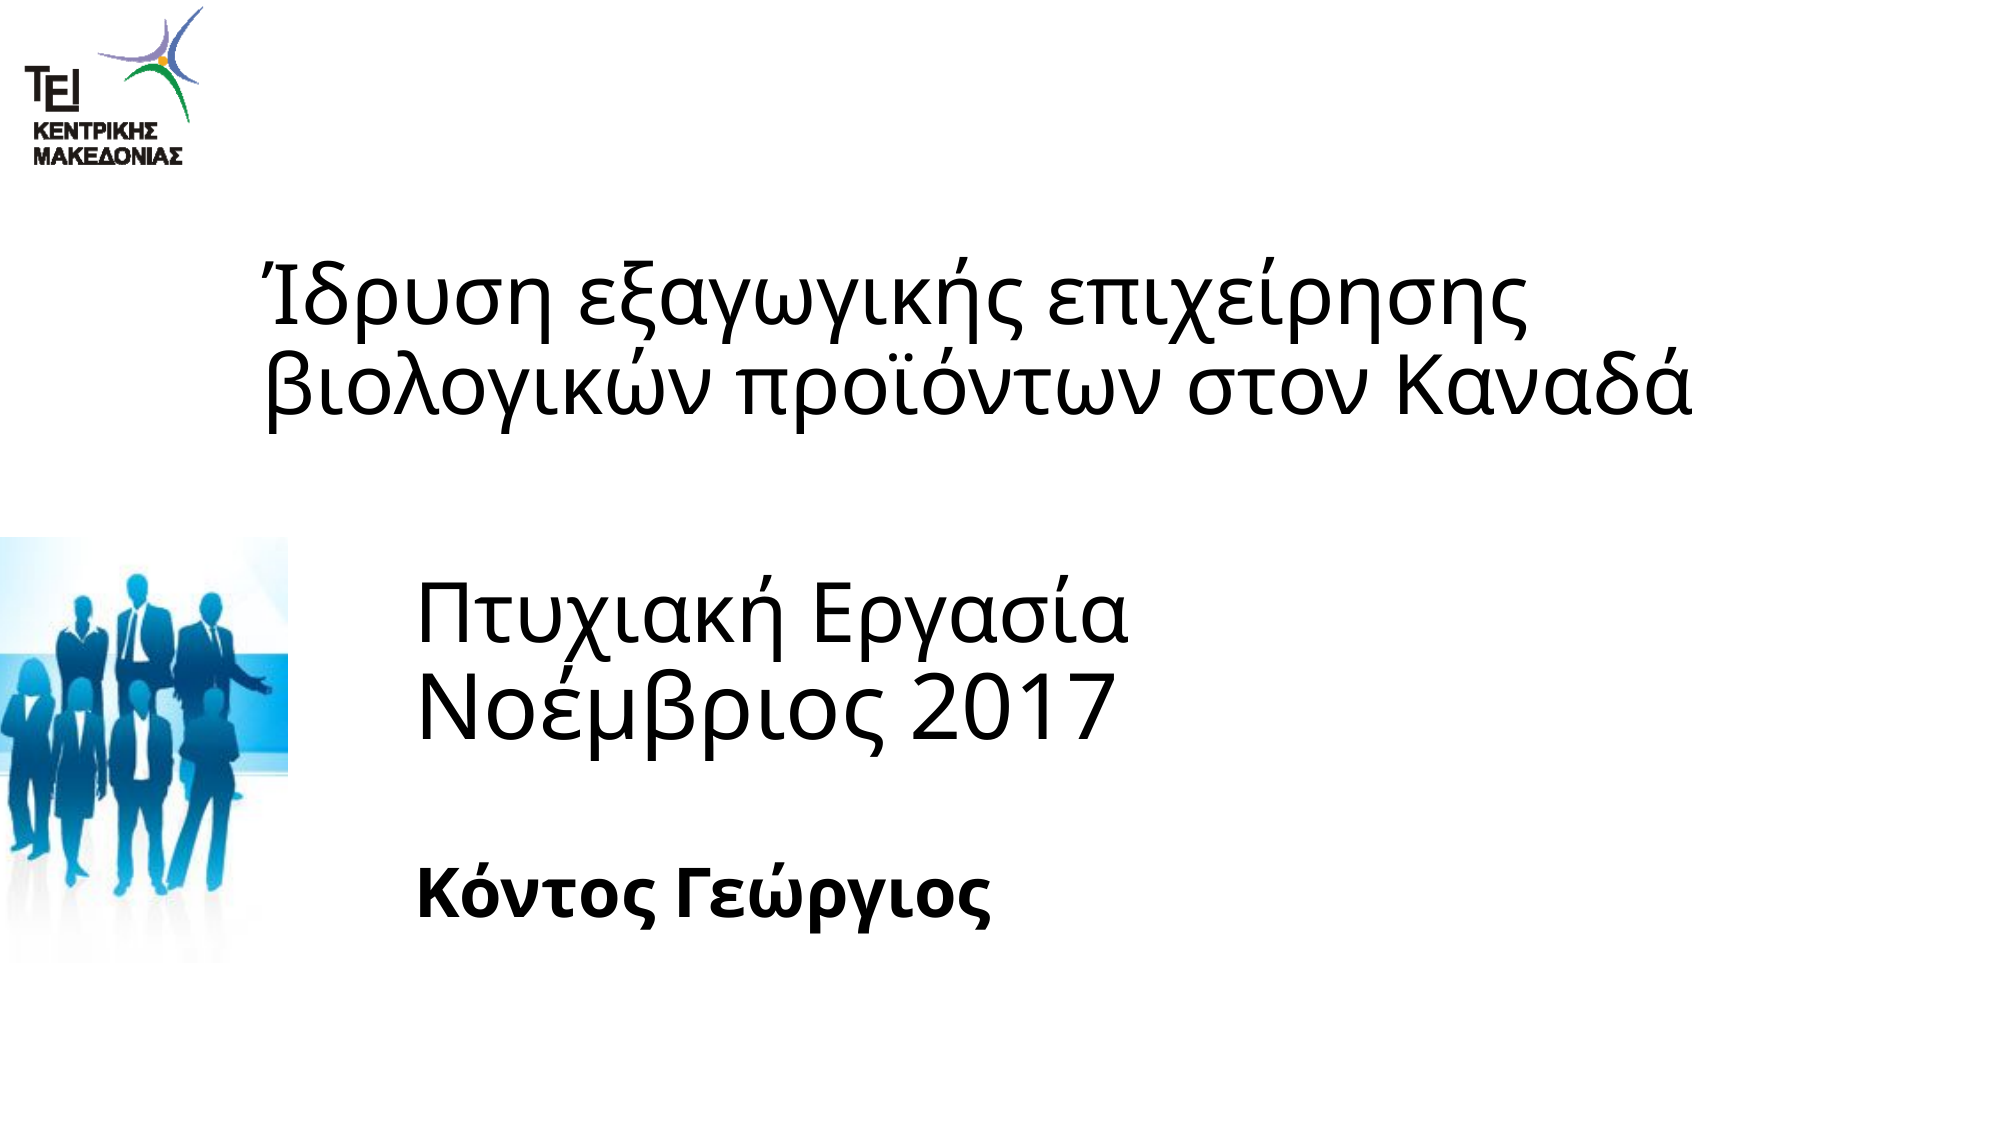

# Ίδρυση εξαγωγικής επιχείρησης βιολογικών προϊόντων στον Καναδά
Πτυχιακή Εργασία
Νοέμβριος 2017
Κόντος Γεώργιος
Υπεύθυνος Καθηγητής: Καρανάσιος Νικόλαος